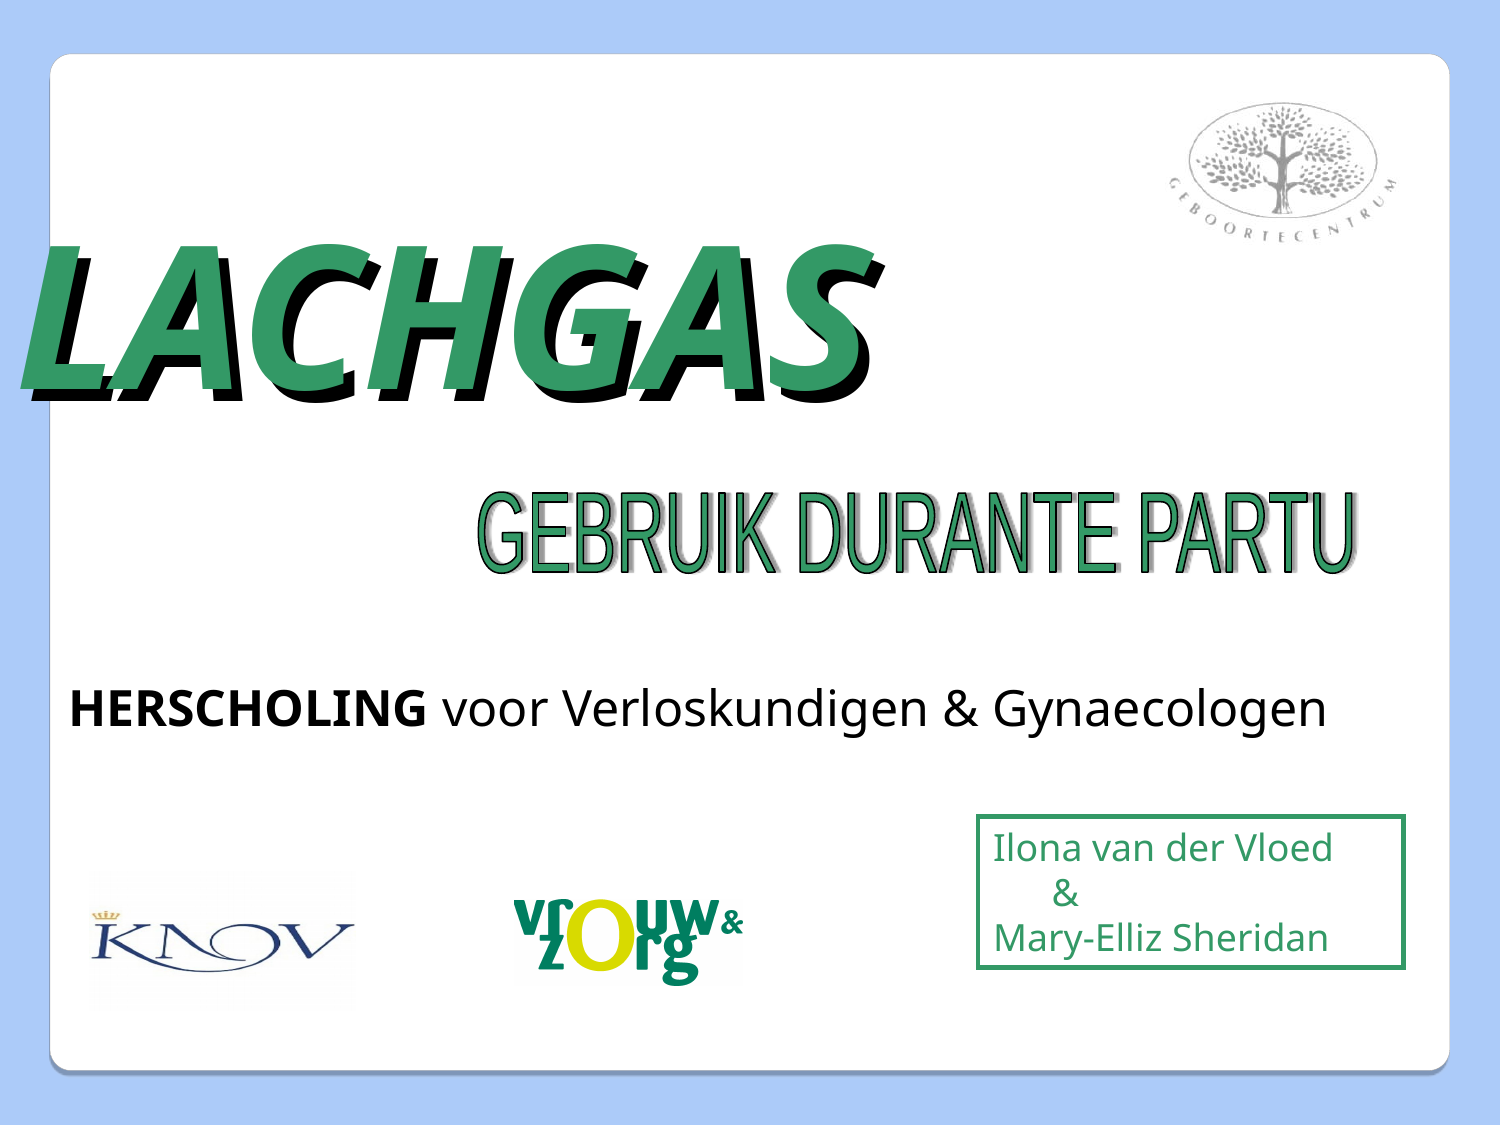

# LACHGAS
GEBRUIK DURANTE PARTU
HERSCHOLING voor Verloskundigen & Gynaecologen
Ilona van der Vloed
 &
Mary-Elliz Sheridan